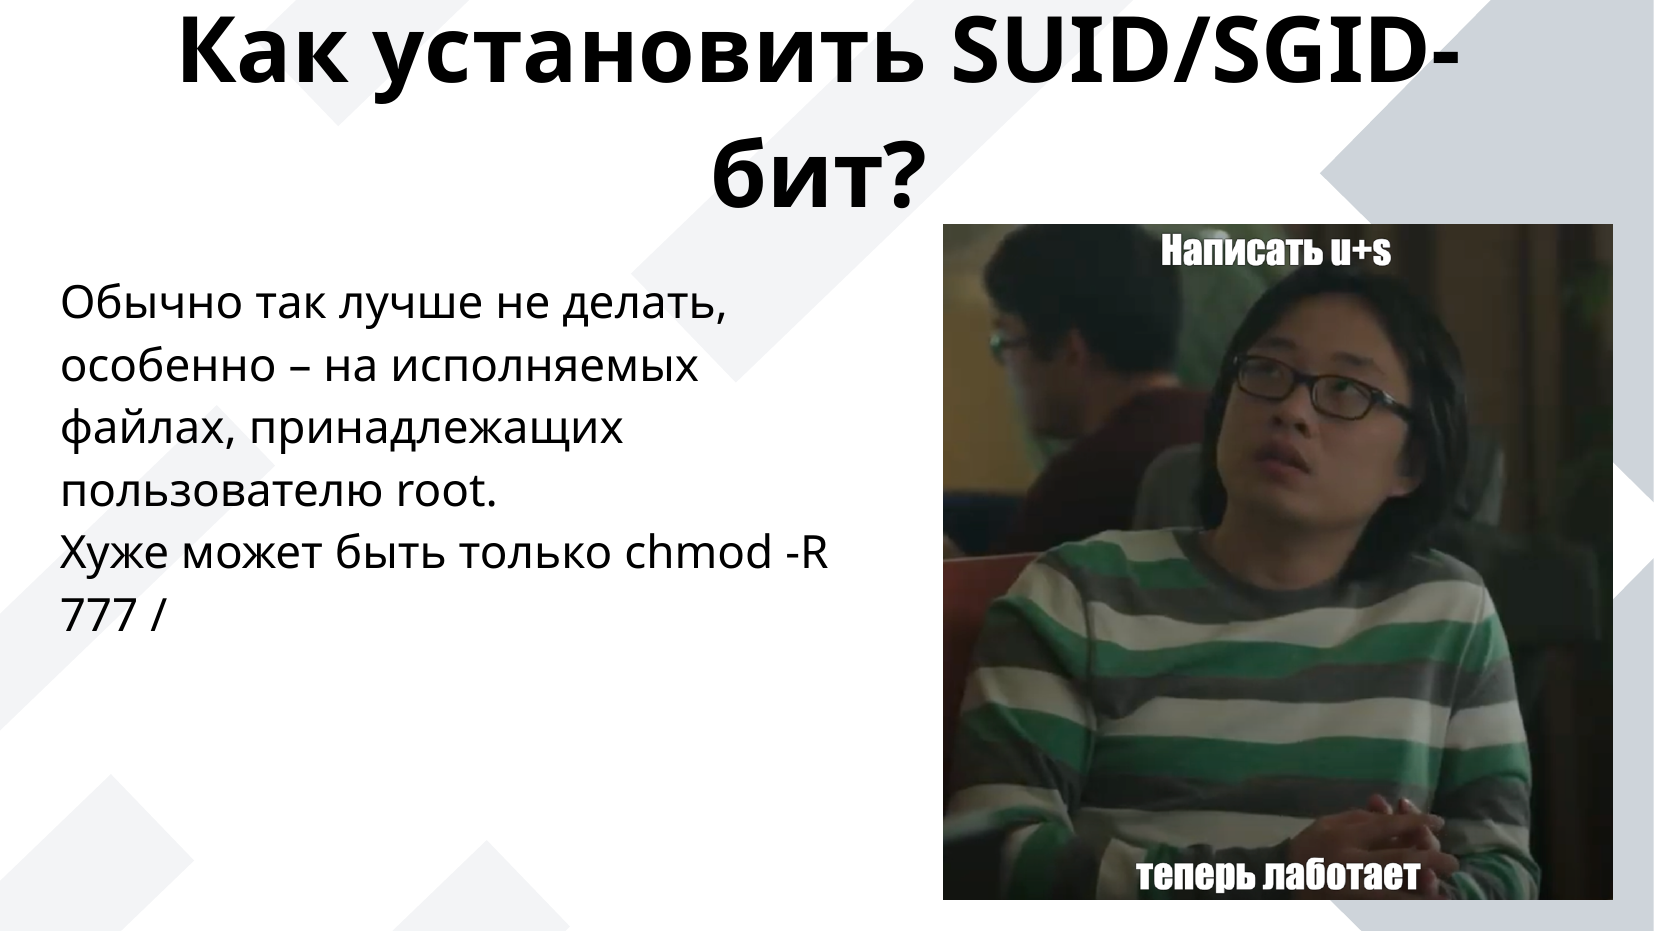

# Как установить SUID/SGID-бит?
Обычно так лучше не делать, особенно – на исполняемых файлах, принадлежащих пользователю root.
Хуже может быть только chmod -R 777 /